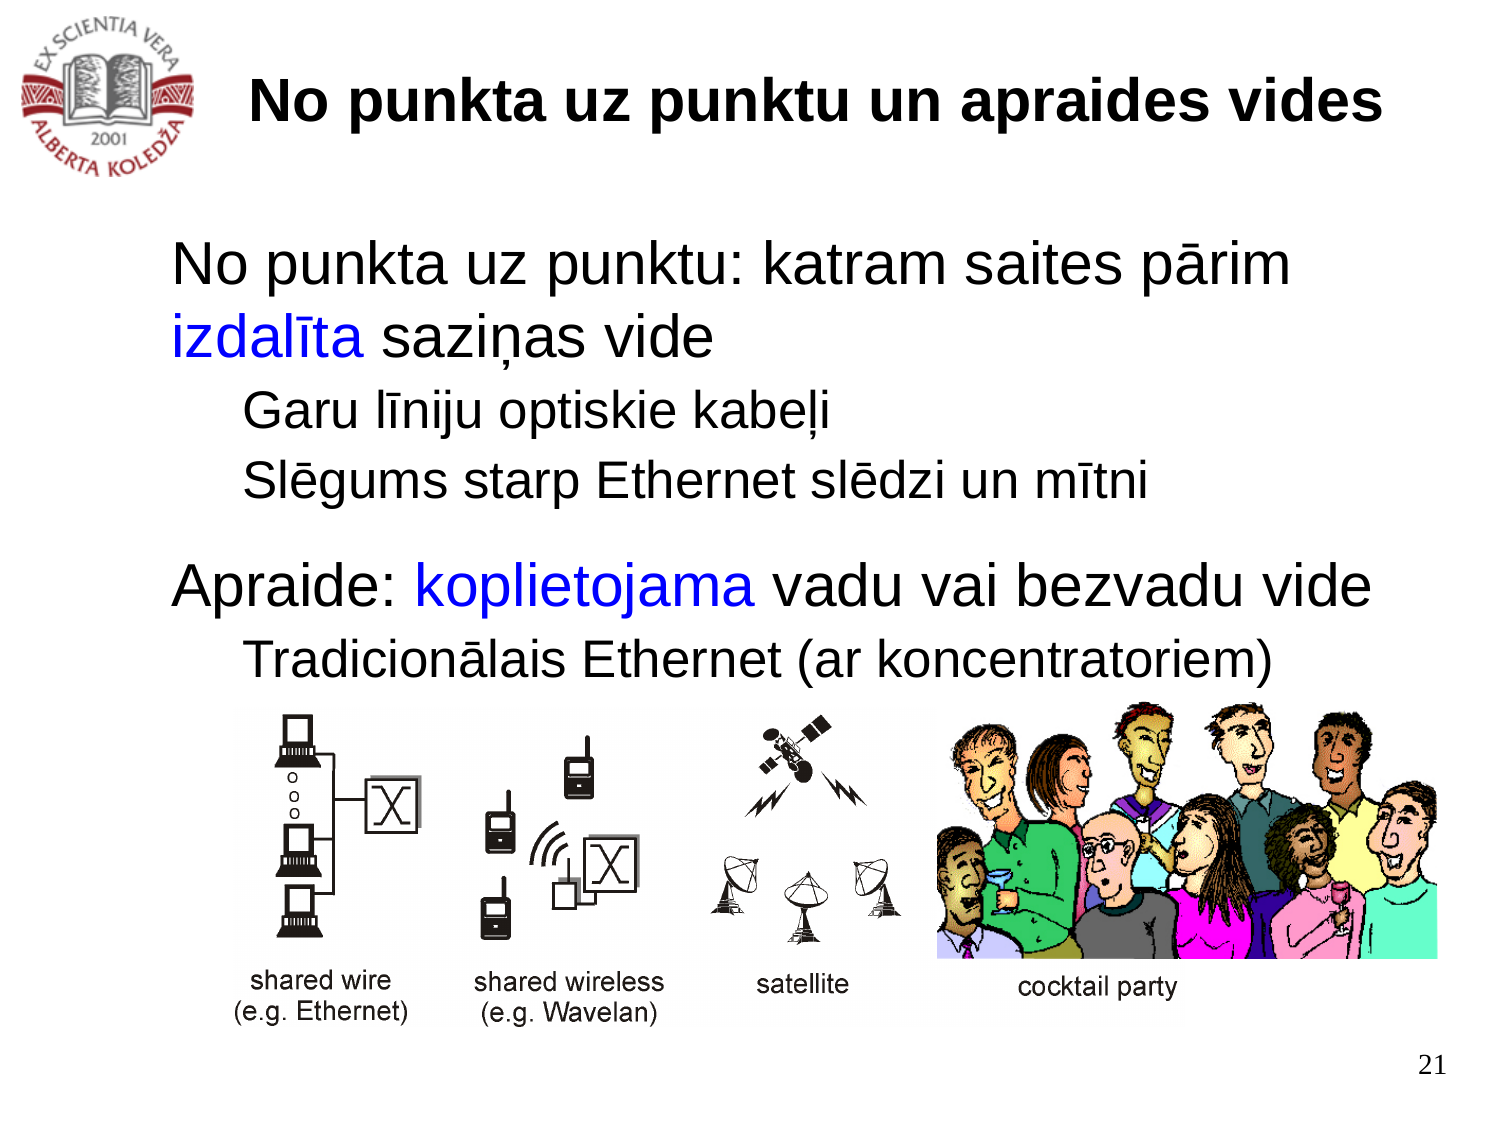

# No punkta uz punktu un apraides vides
No punkta uz punktu: katram saites pārim izdalīta saziņas vide
Garu līniju optiskie kabeļi
Slēgums starp Ethernet slēdzi un mītni
Apraide: koplietojama vadu vai bezvadu vide
Tradicionālais Ethernet (ar koncentratoriem)
802.11 bezvadu tīkls